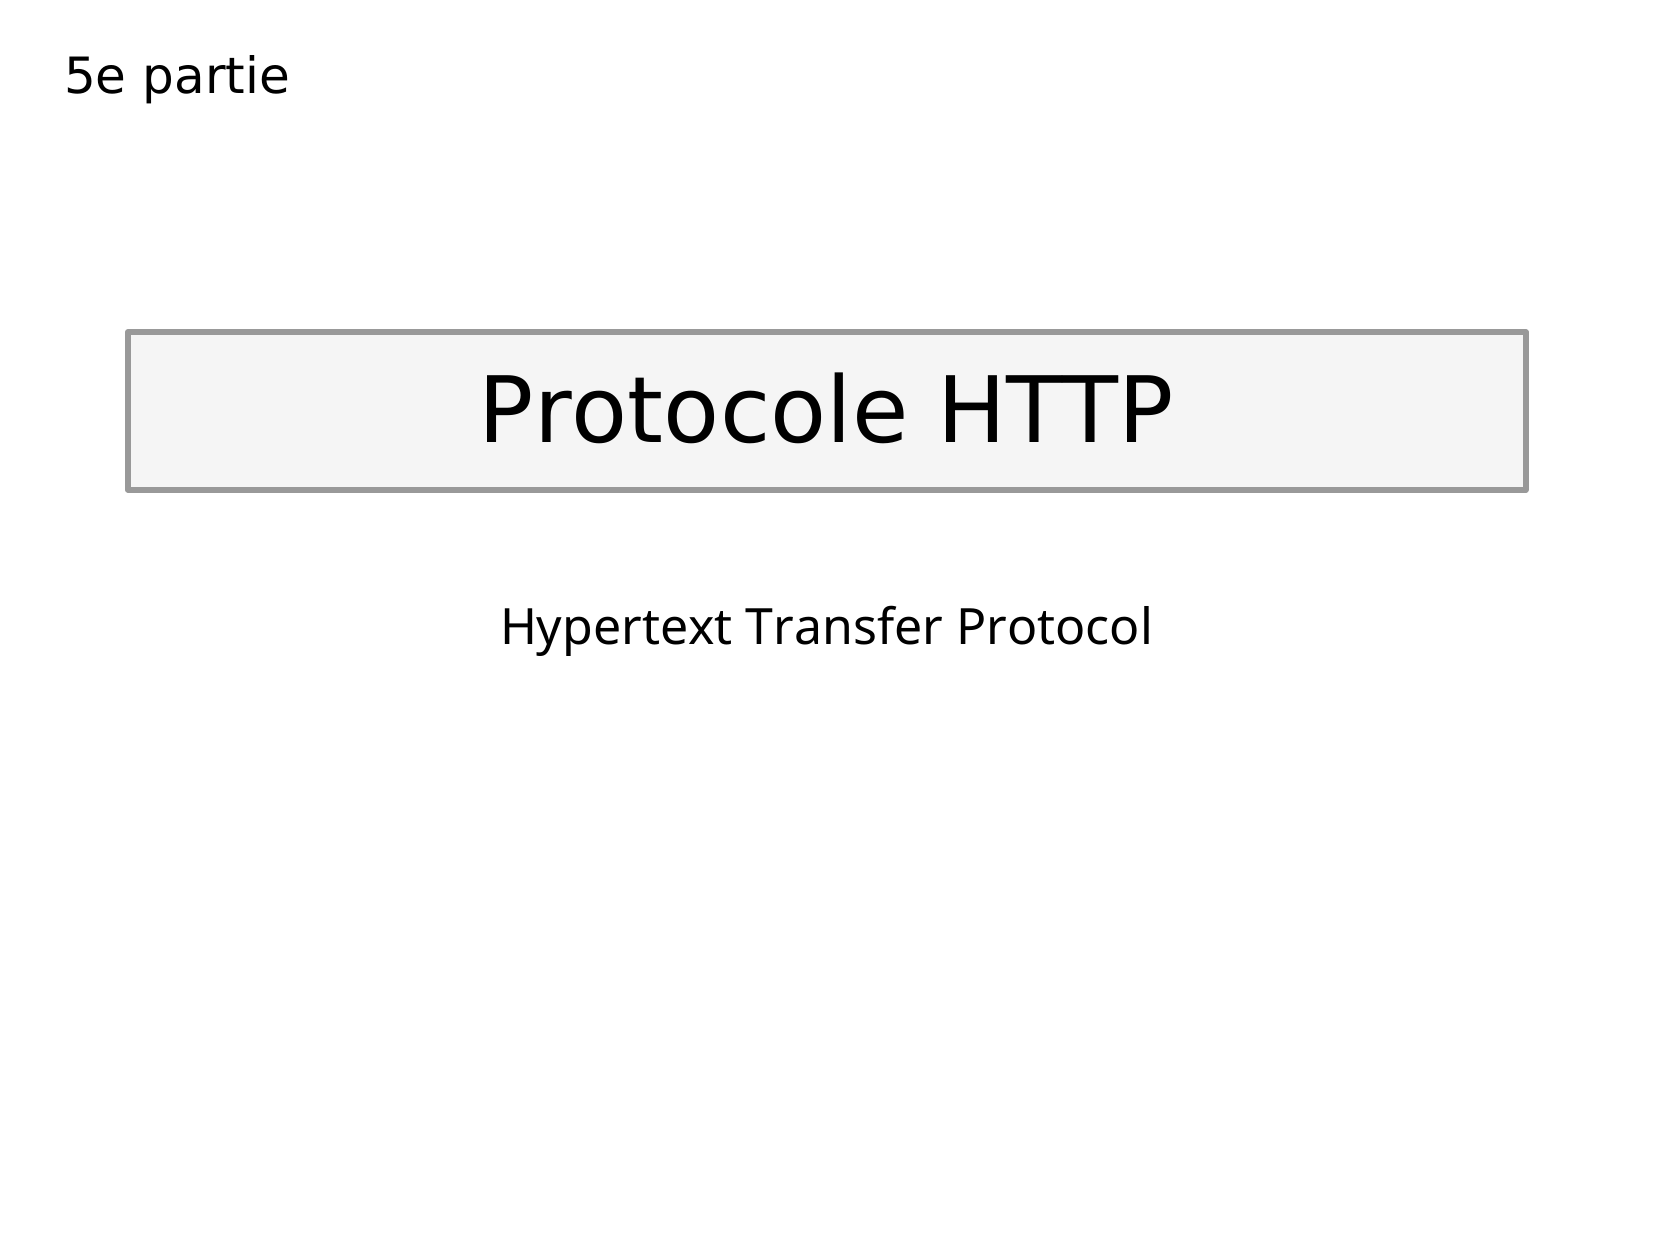

5e partie
# Protocole HTTP
Hypertext Transfer Protocol